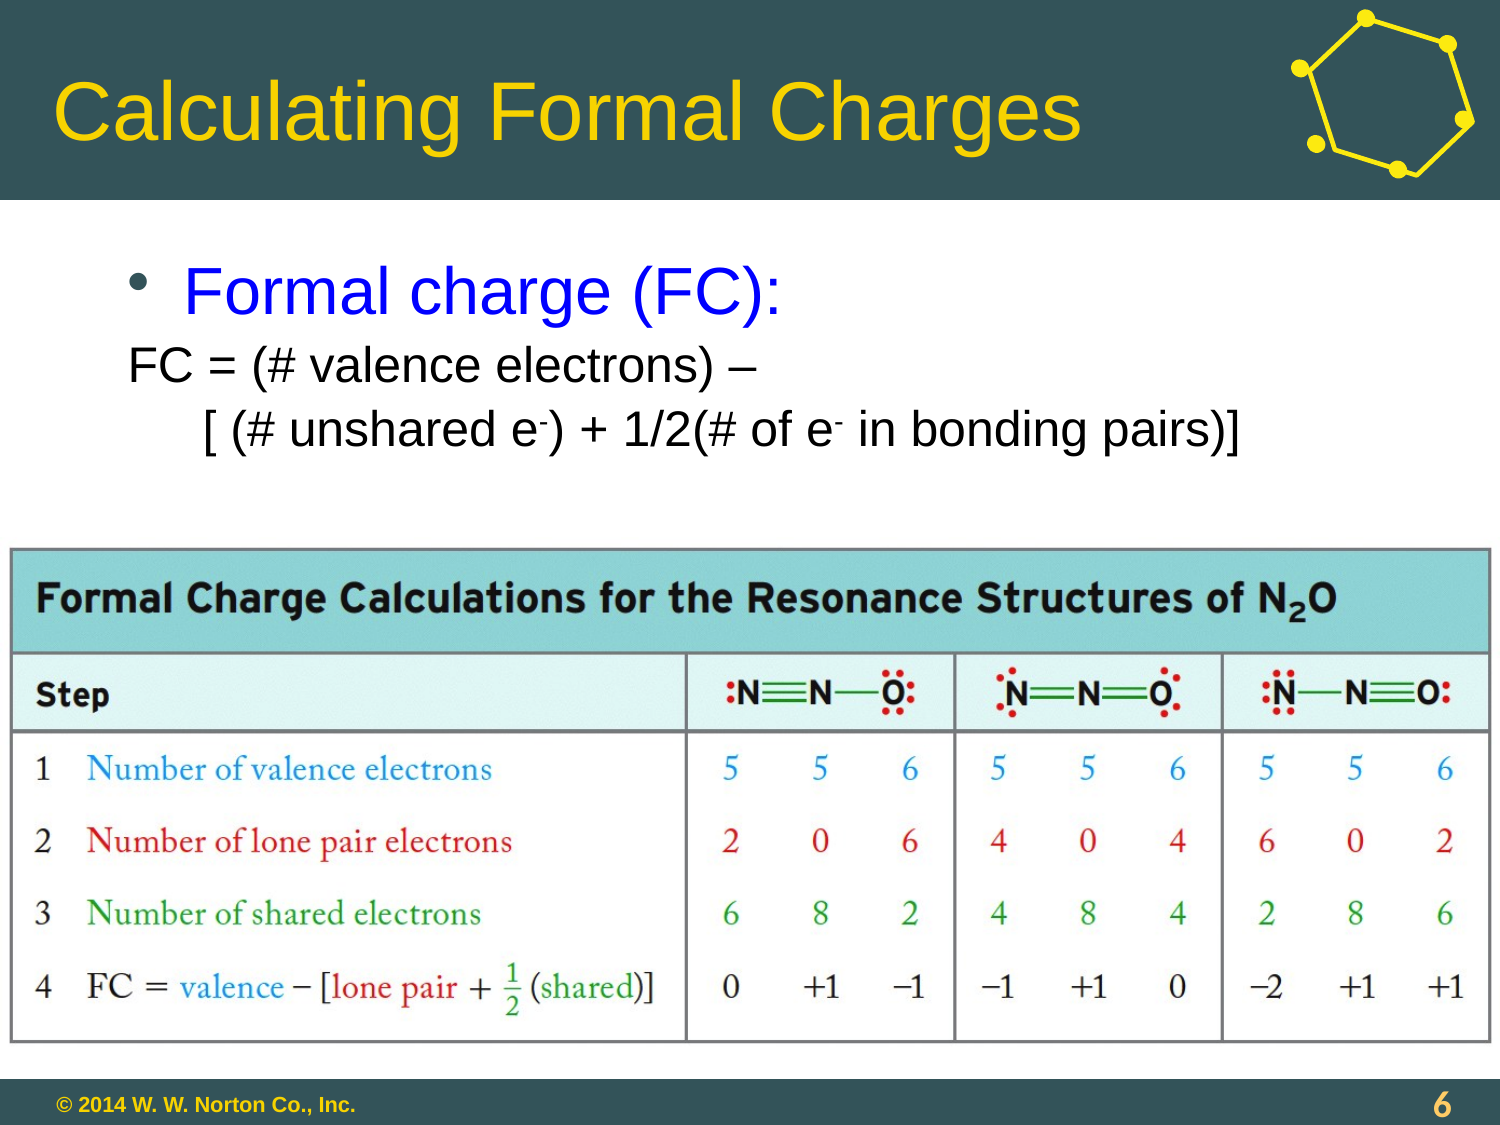

Calculating Formal Charges
# Formal charge (FC):
FC = (# valence electrons) –
	[ (# unshared e-) + 1/2(# of e- in bonding pairs)]